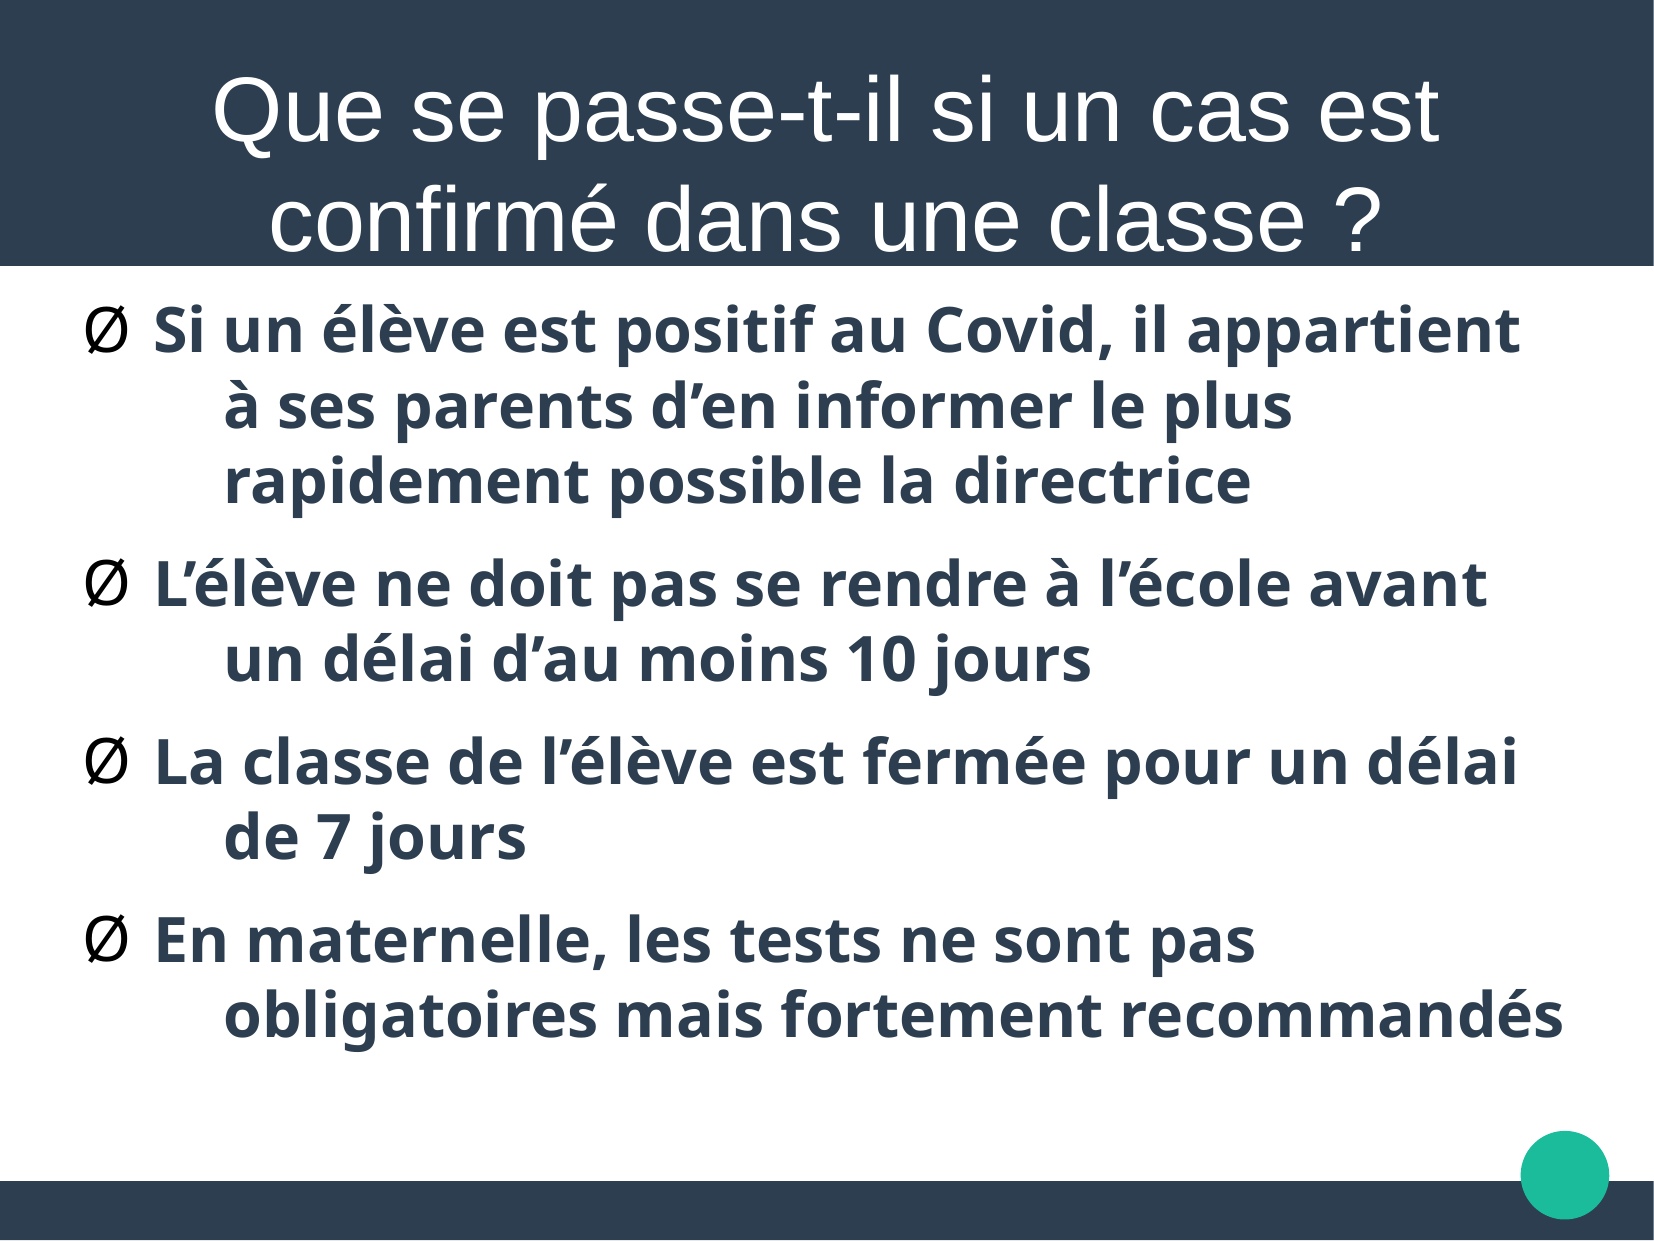

# Que se passe-t-il si un cas est confirmé dans une classe ?
Si un élève est positif au Covid, il appartient à ses parents d’en informer le plus rapidement possible la directrice
L’élève ne doit pas se rendre à l’école avant un délai d’au moins 10 jours
La classe de l’élève est fermée pour un délai de 7 jours
En maternelle, les tests ne sont pas obligatoires mais fortement recommandés